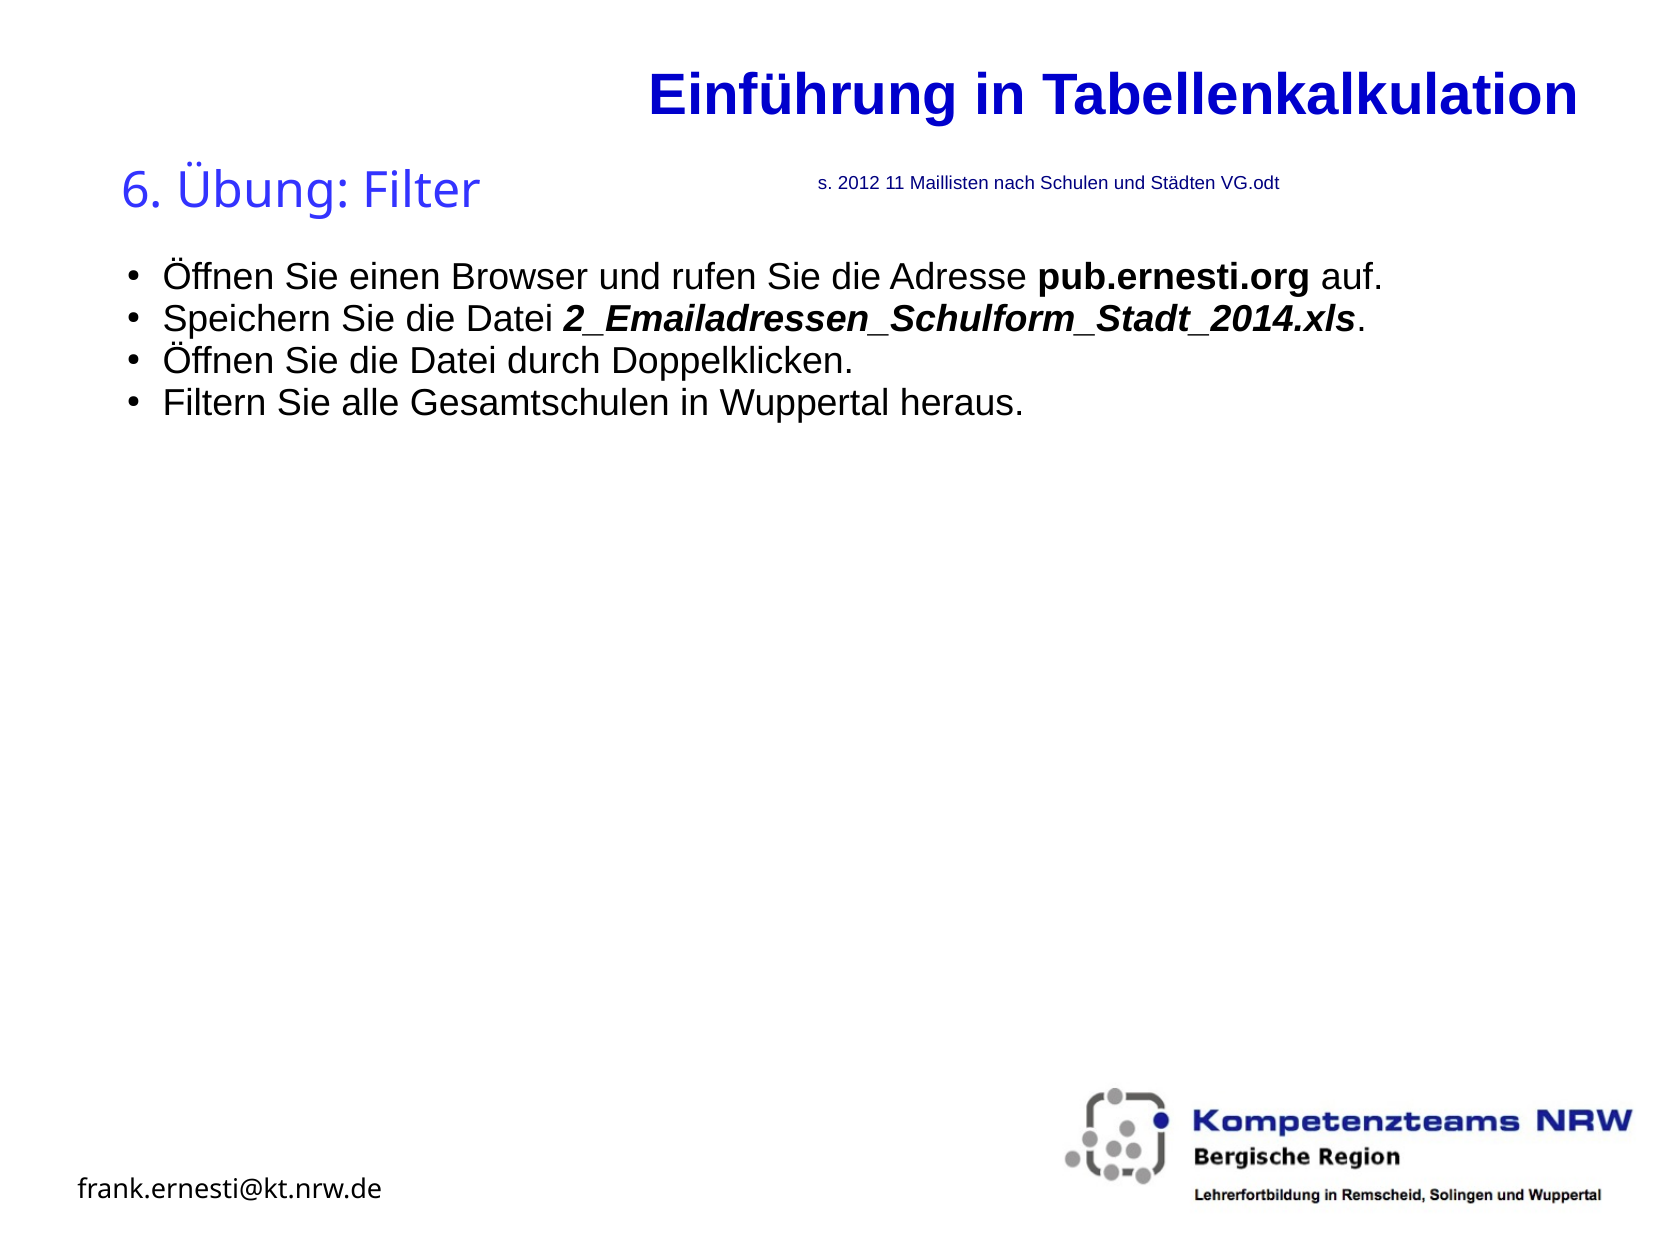

| | Einführung in Tabellenkalkulation |
| --- | --- |
6. Übung: Filter
s. 2012 11 Maillisten nach Schulen und Städten VG.odt
Öffnen Sie einen Browser und rufen Sie die Adresse pub.ernesti.org auf.
Speichern Sie die Datei 2_Emailadressen_Schulform_Stadt_2014.xls.
Öffnen Sie die Datei durch Doppelklicken.
Filtern Sie alle Gesamtschulen in Wuppertal heraus.
frank.ernesti@kt.nrw.de